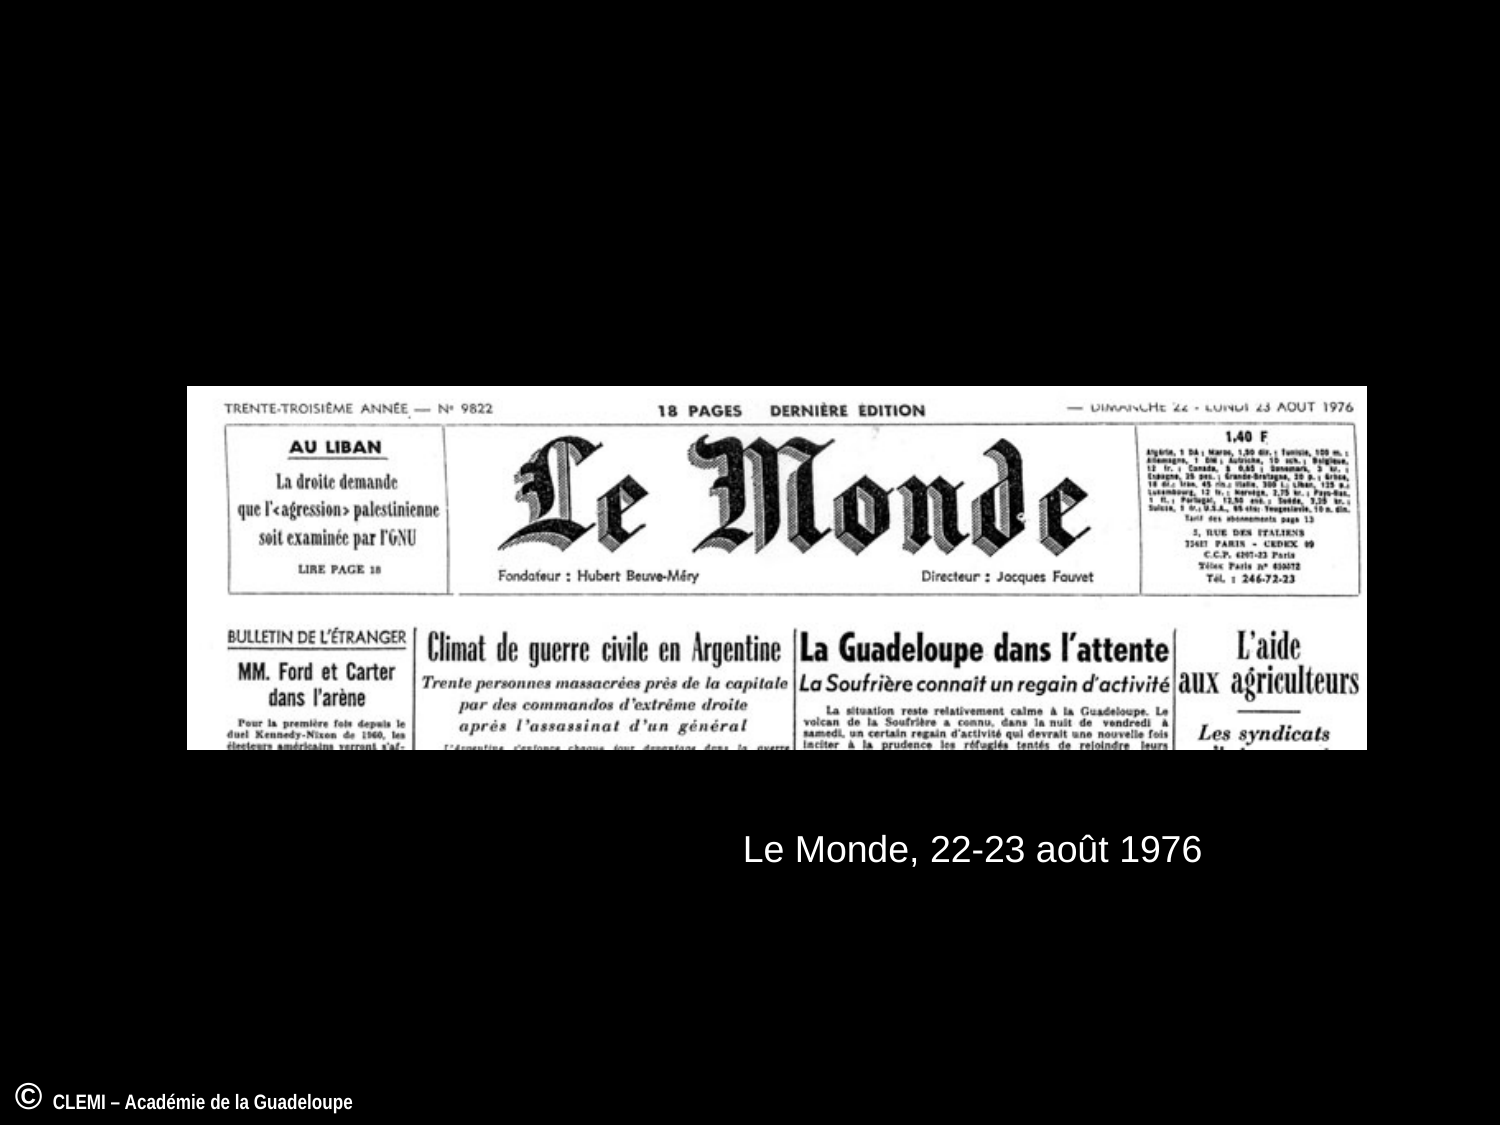

# Le Monde, 22-23 août 1976
© CLEMI – Académie de la Guadeloupe